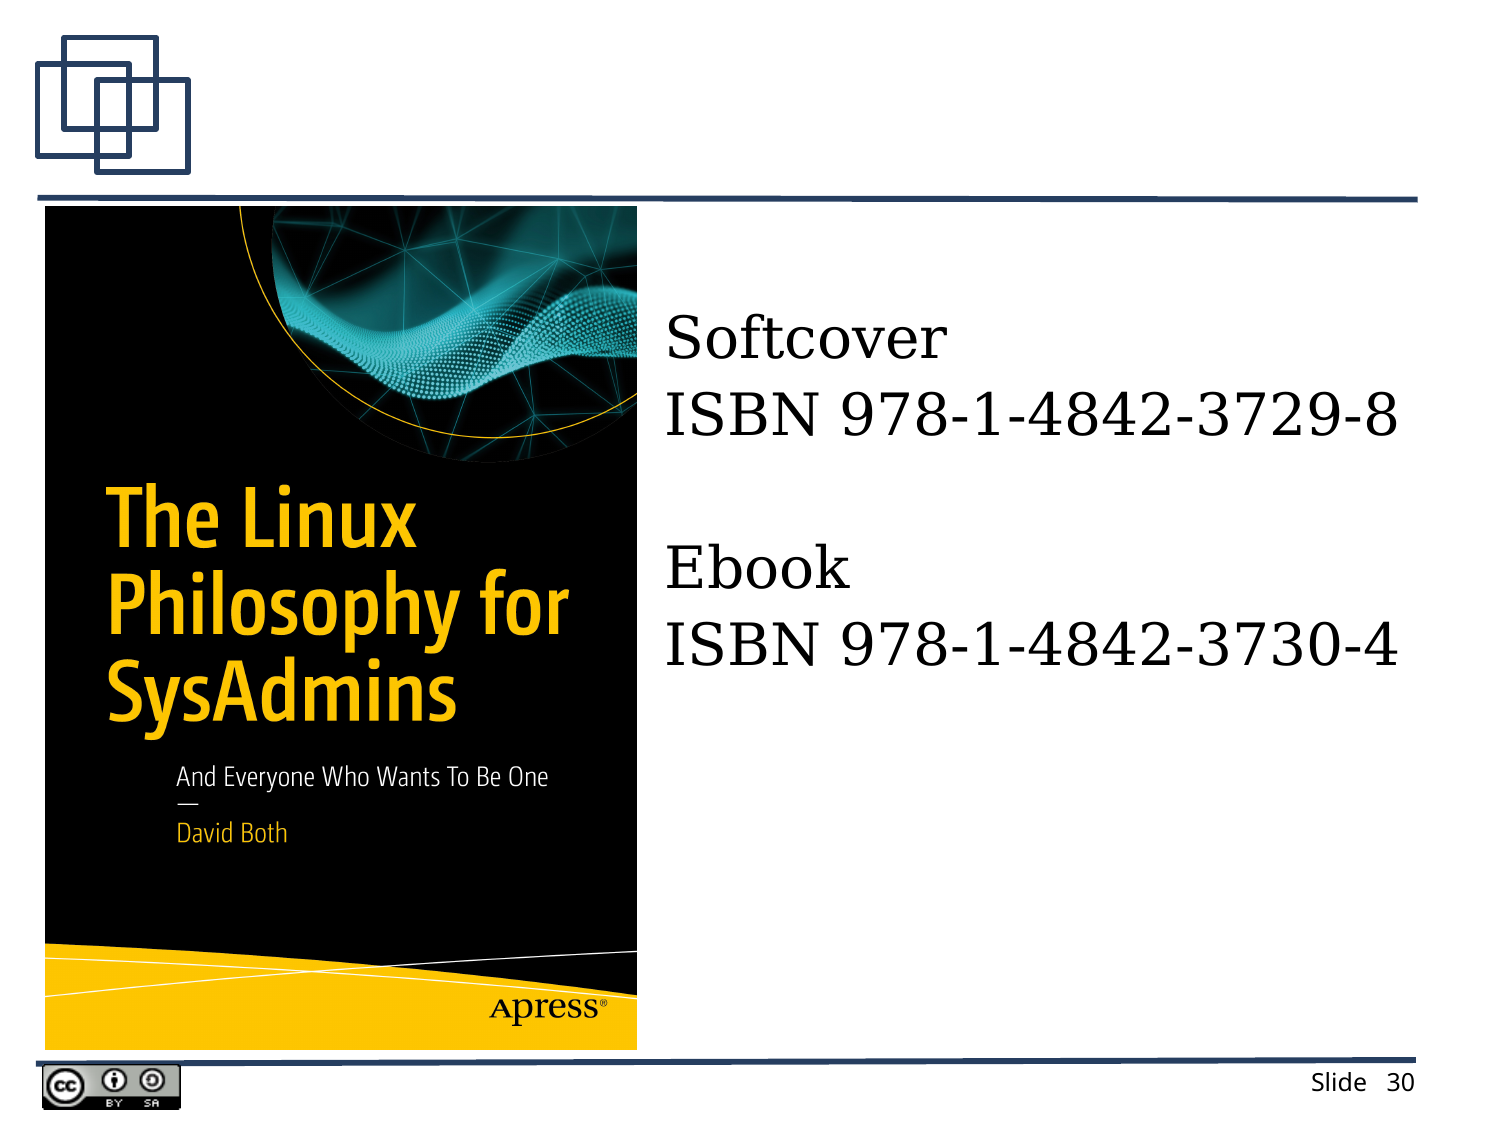

# Softcover
ISBN 978-1-4842-3729-8
Ebook
ISBN 978-1-4842-3730-4